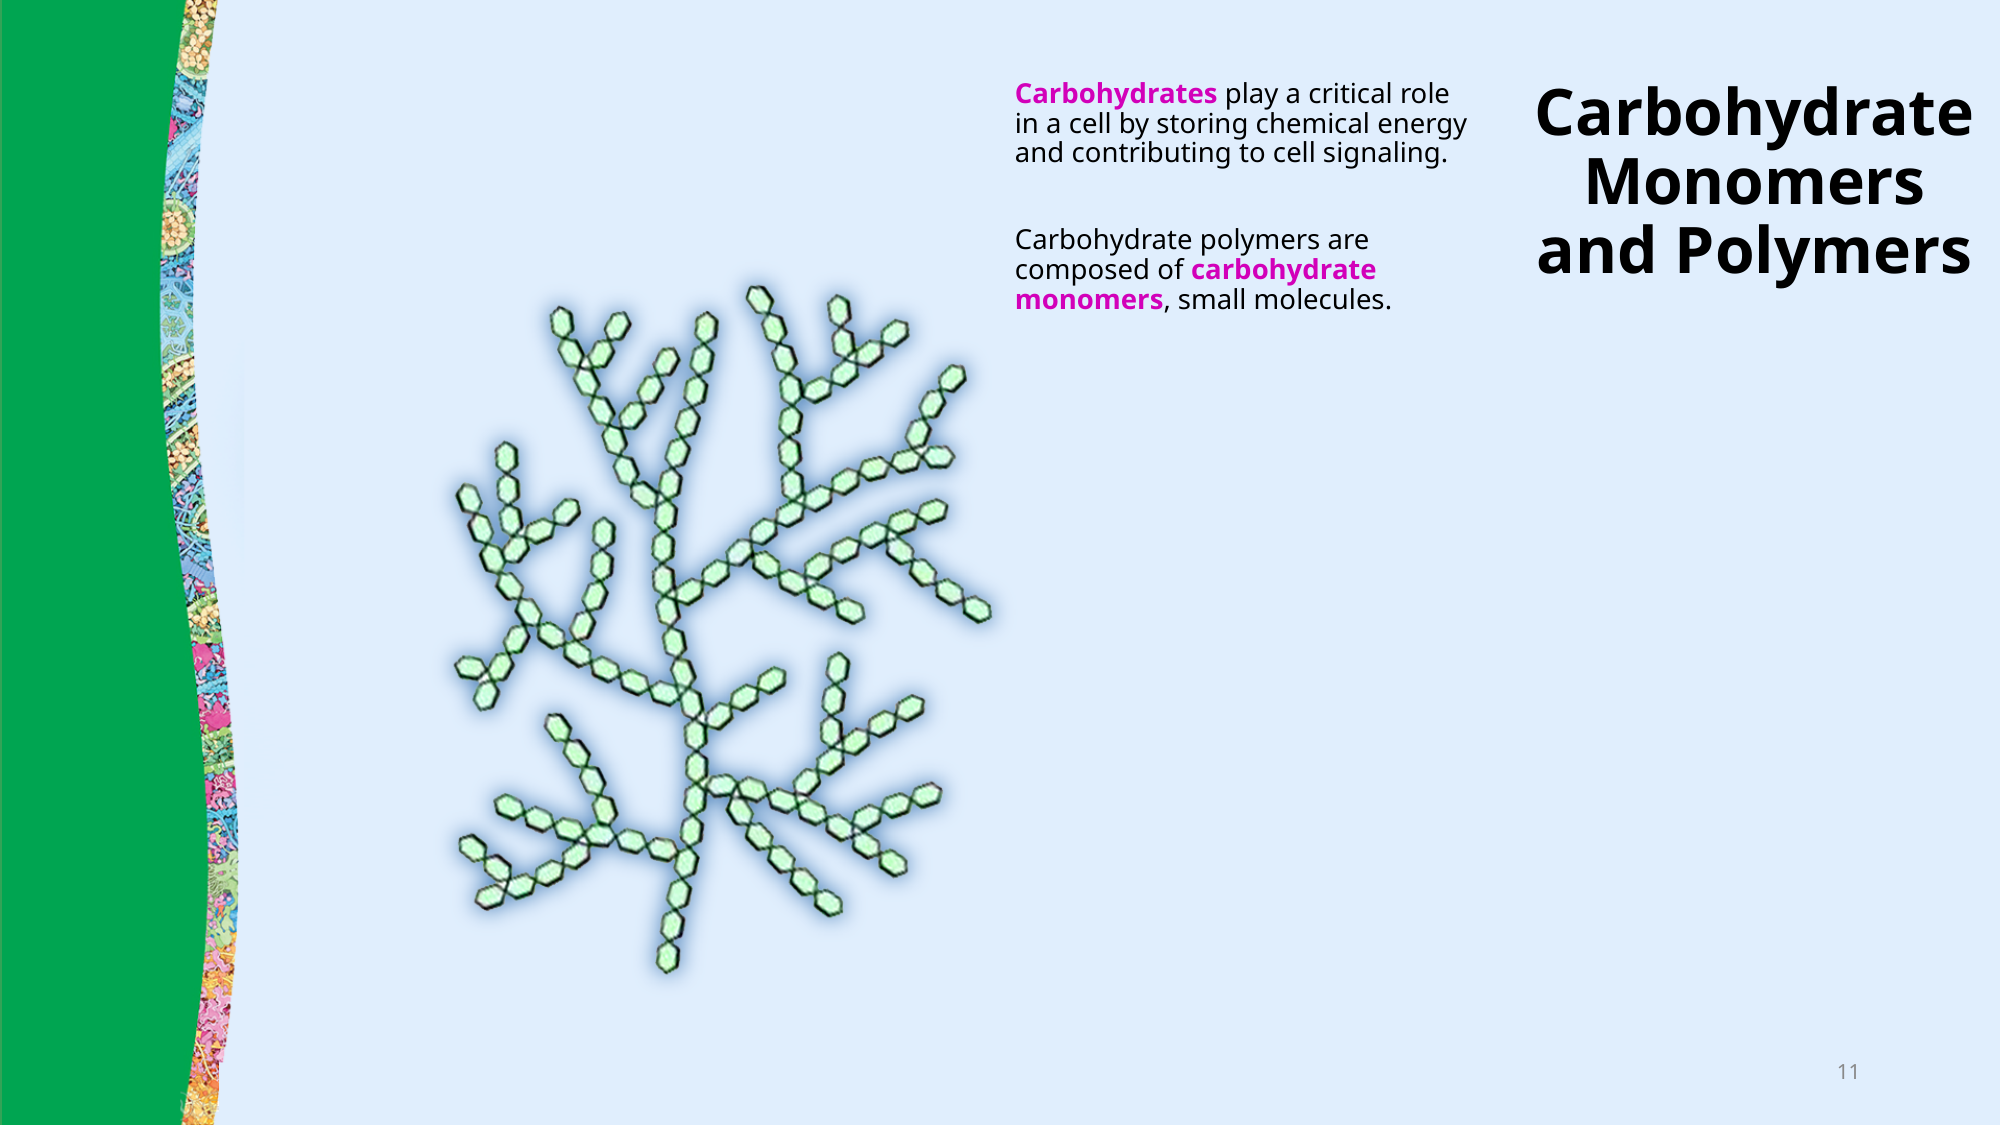

# Carbohydrates play a critical role in a cell by storing chemical energy and contributing to cell signaling.
Carbohydrate polymers are composed of carbohydrate monomers, small molecules.
Carbohydrate Monomers and Polymers